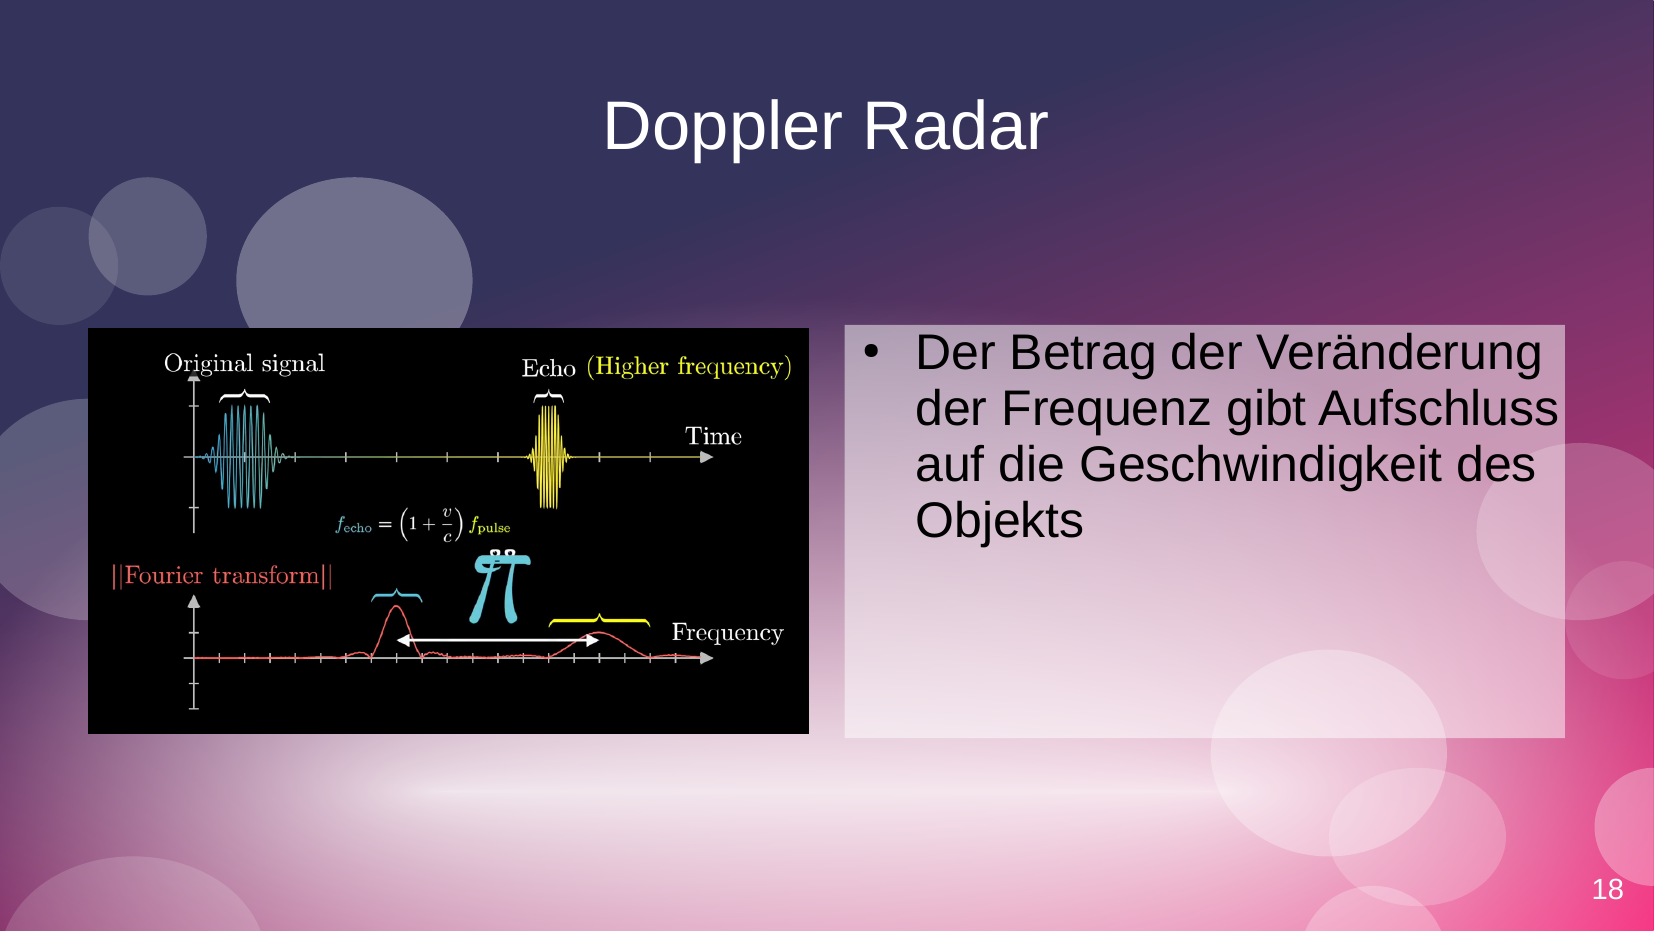

# Doppler Radar
Der Betrag der Veränderung der Frequenz gibt Aufschluss auf die Geschwindigkeit des Objekts